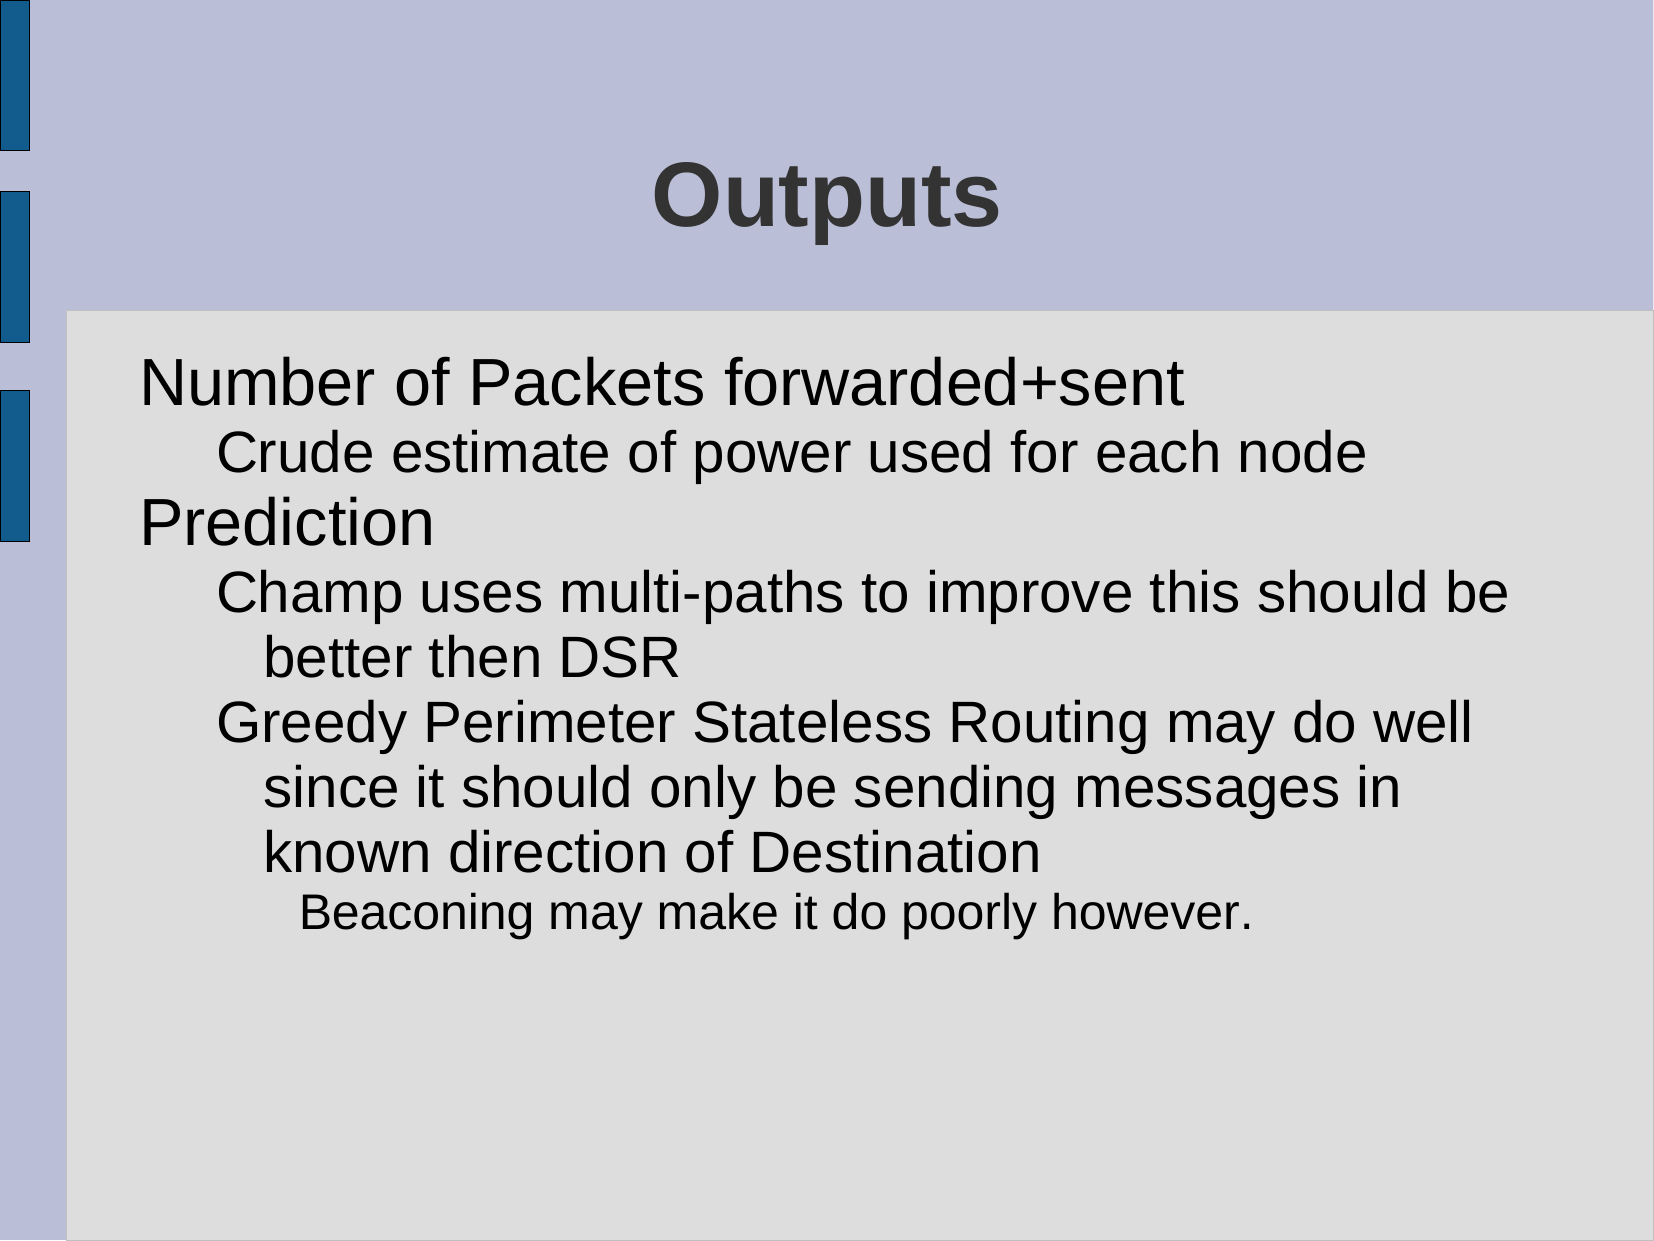

# Outputs
Number of Packets forwarded+sent
Crude estimate of power used for each node
Prediction
Champ uses multi-paths to improve this should be better then DSR
Greedy Perimeter Stateless Routing may do well since it should only be sending messages in known direction of Destination
Beaconing may make it do poorly however.